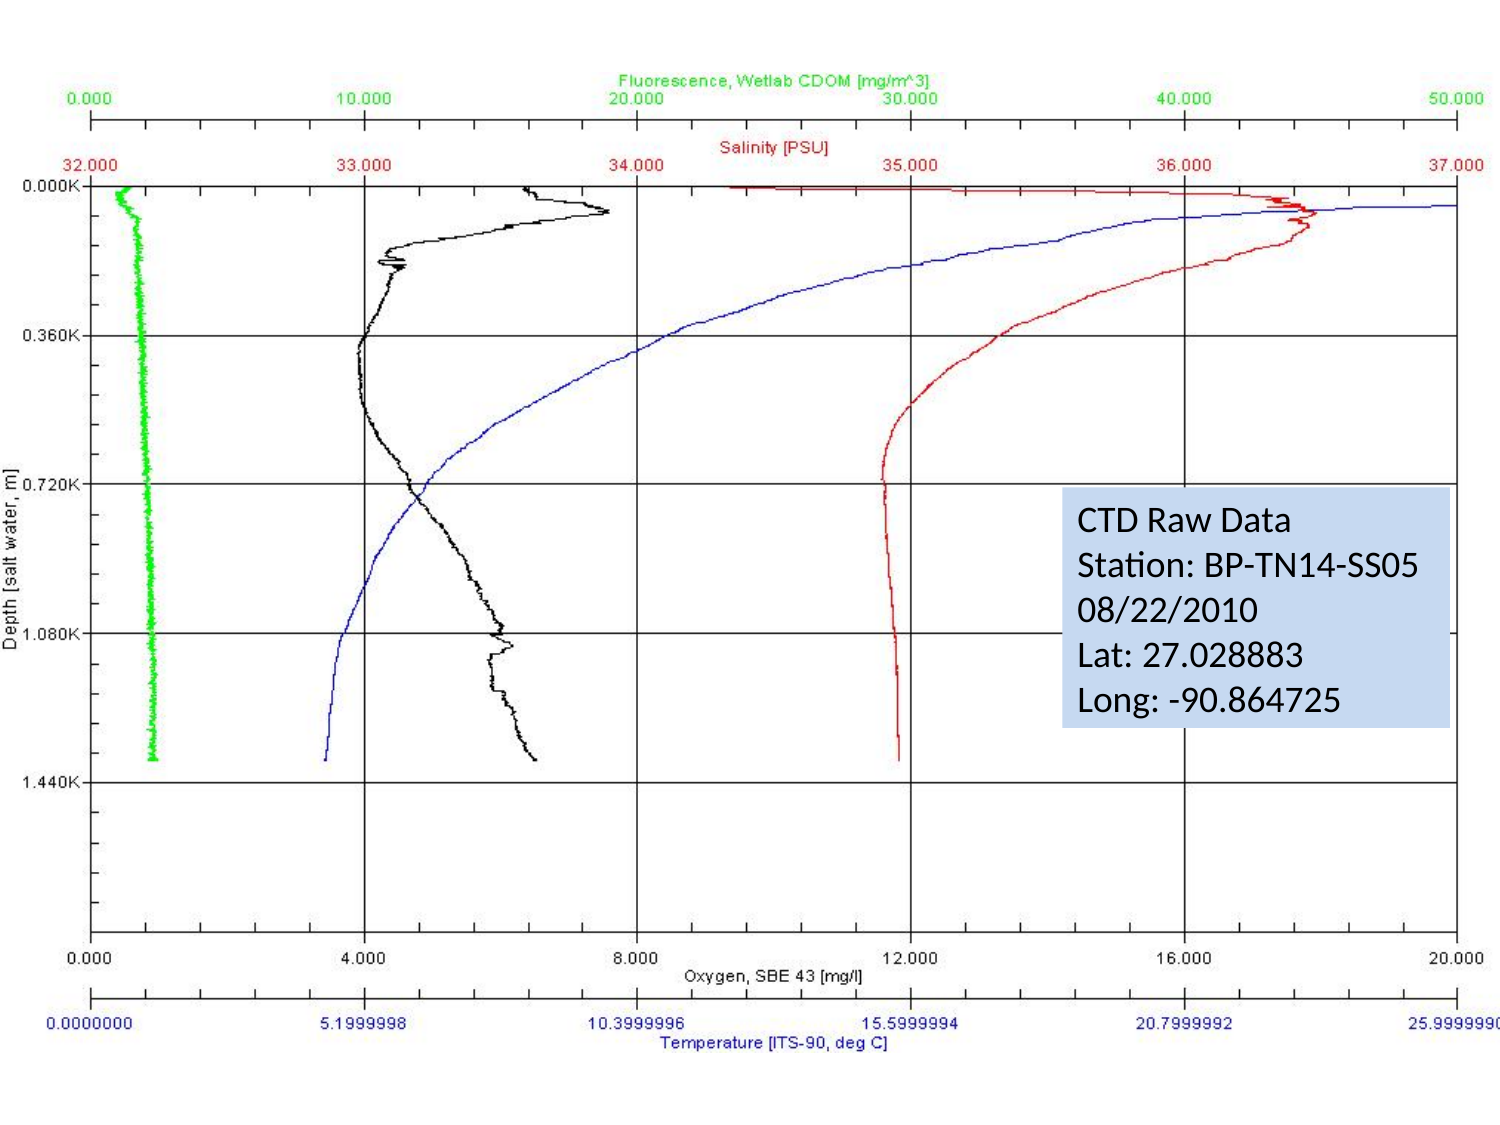

CTD Raw Data
Station: BP-TN14-SS05
08/22/2010
Lat: 27.028883
Long: -90.864725